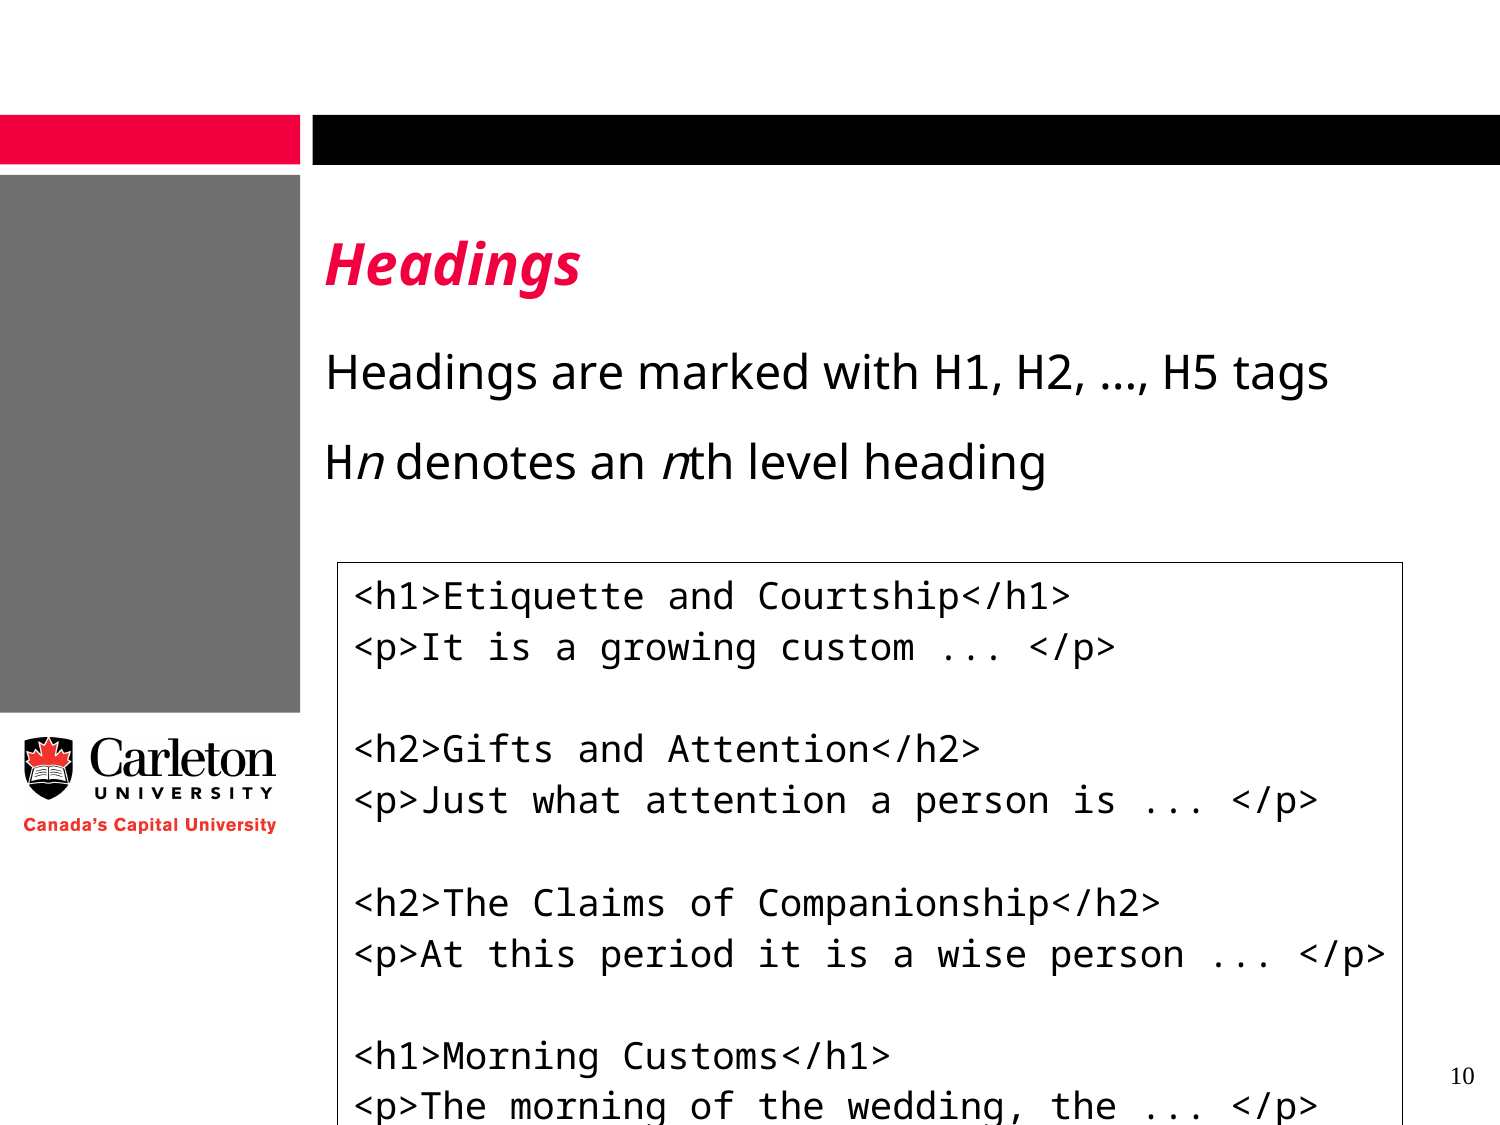

# Headings
Headings are marked with H1, H2, ..., H5 tags
Hn denotes an nth level heading
<h1>Etiquette and Courtship</h1>
<p>It is a growing custom ... </p>
<h2>Gifts and Attention</h2>
<p>Just what attention a person is ... </p>
<h2>The Claims of Companionship</h2>
<p>At this period it is a wise person ... </p>
<h1>Morning Customs</h1>
<p>The morning of the wedding, the ... </p>
10